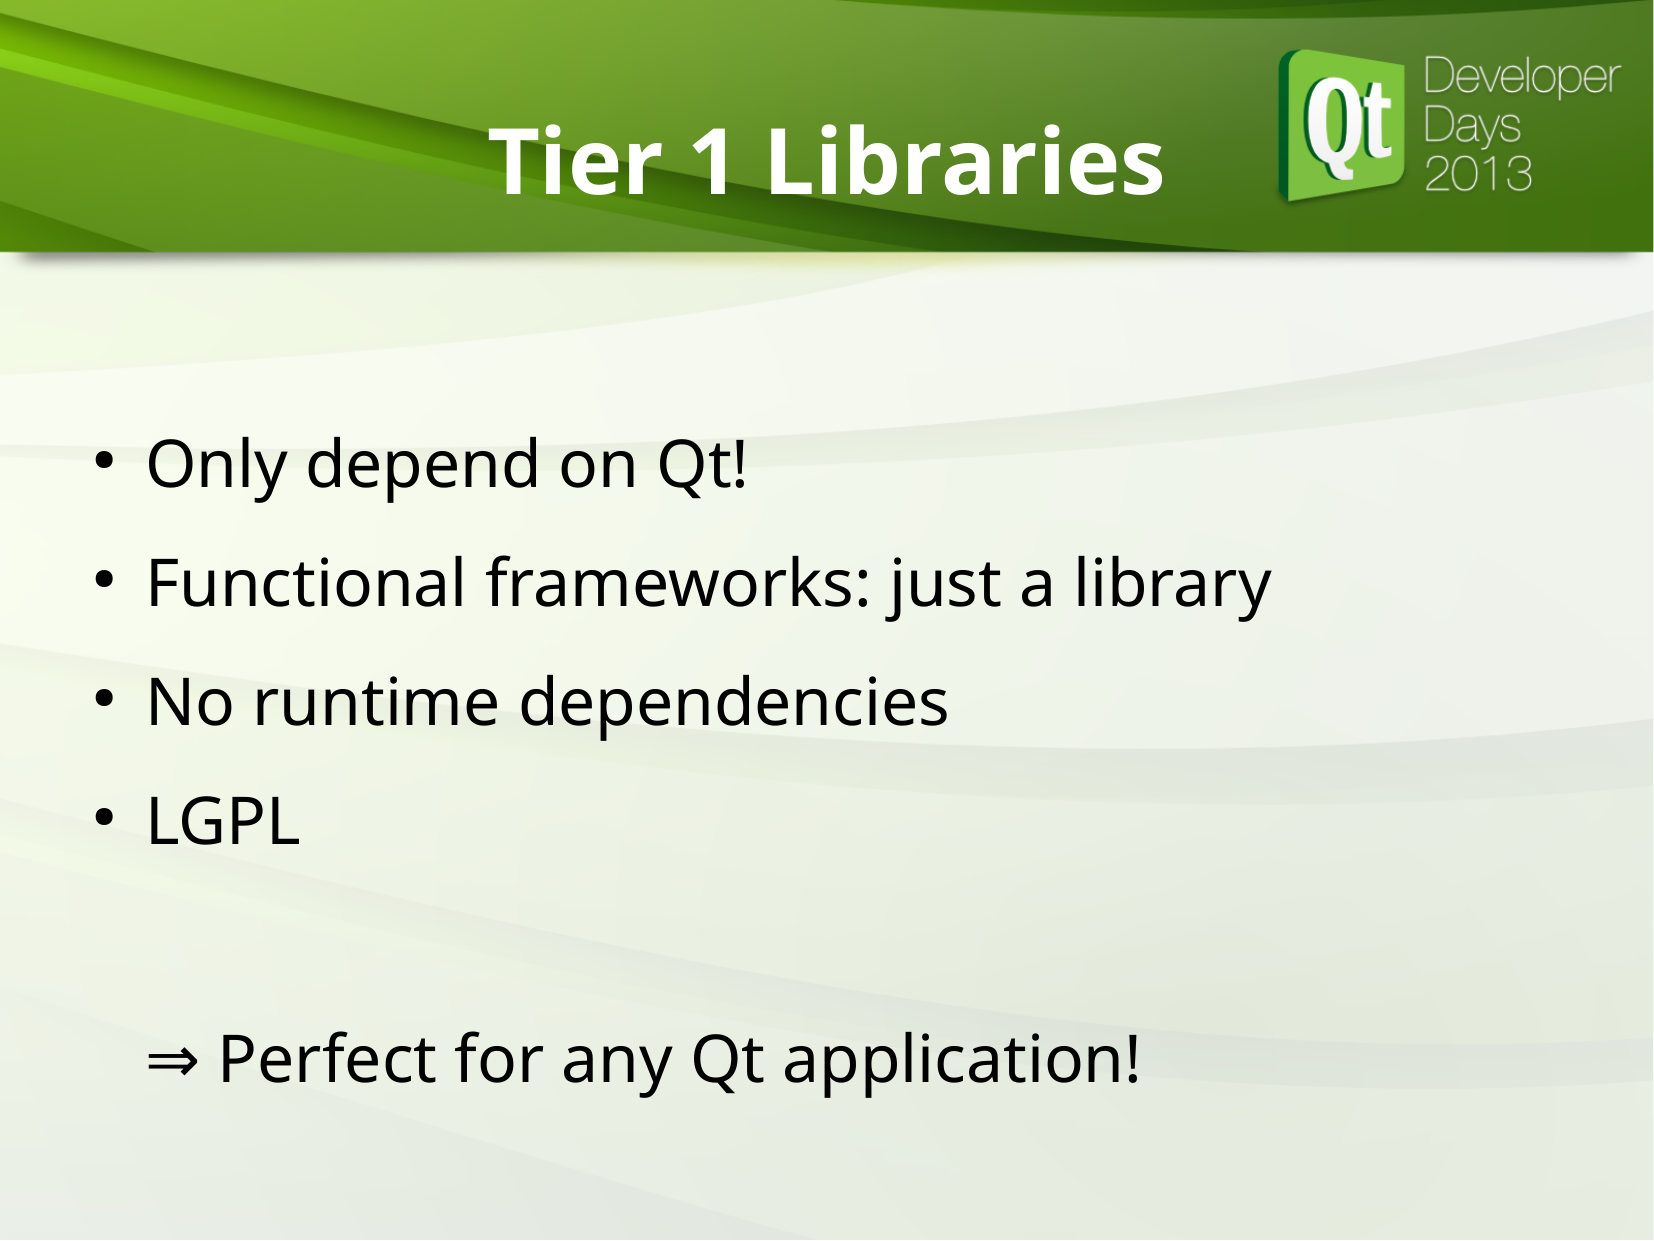

# Tier 1 Libraries
Only depend on Qt!
Functional frameworks: just a library
No runtime dependencies
LGPL
⇒ Perfect for any Qt application!